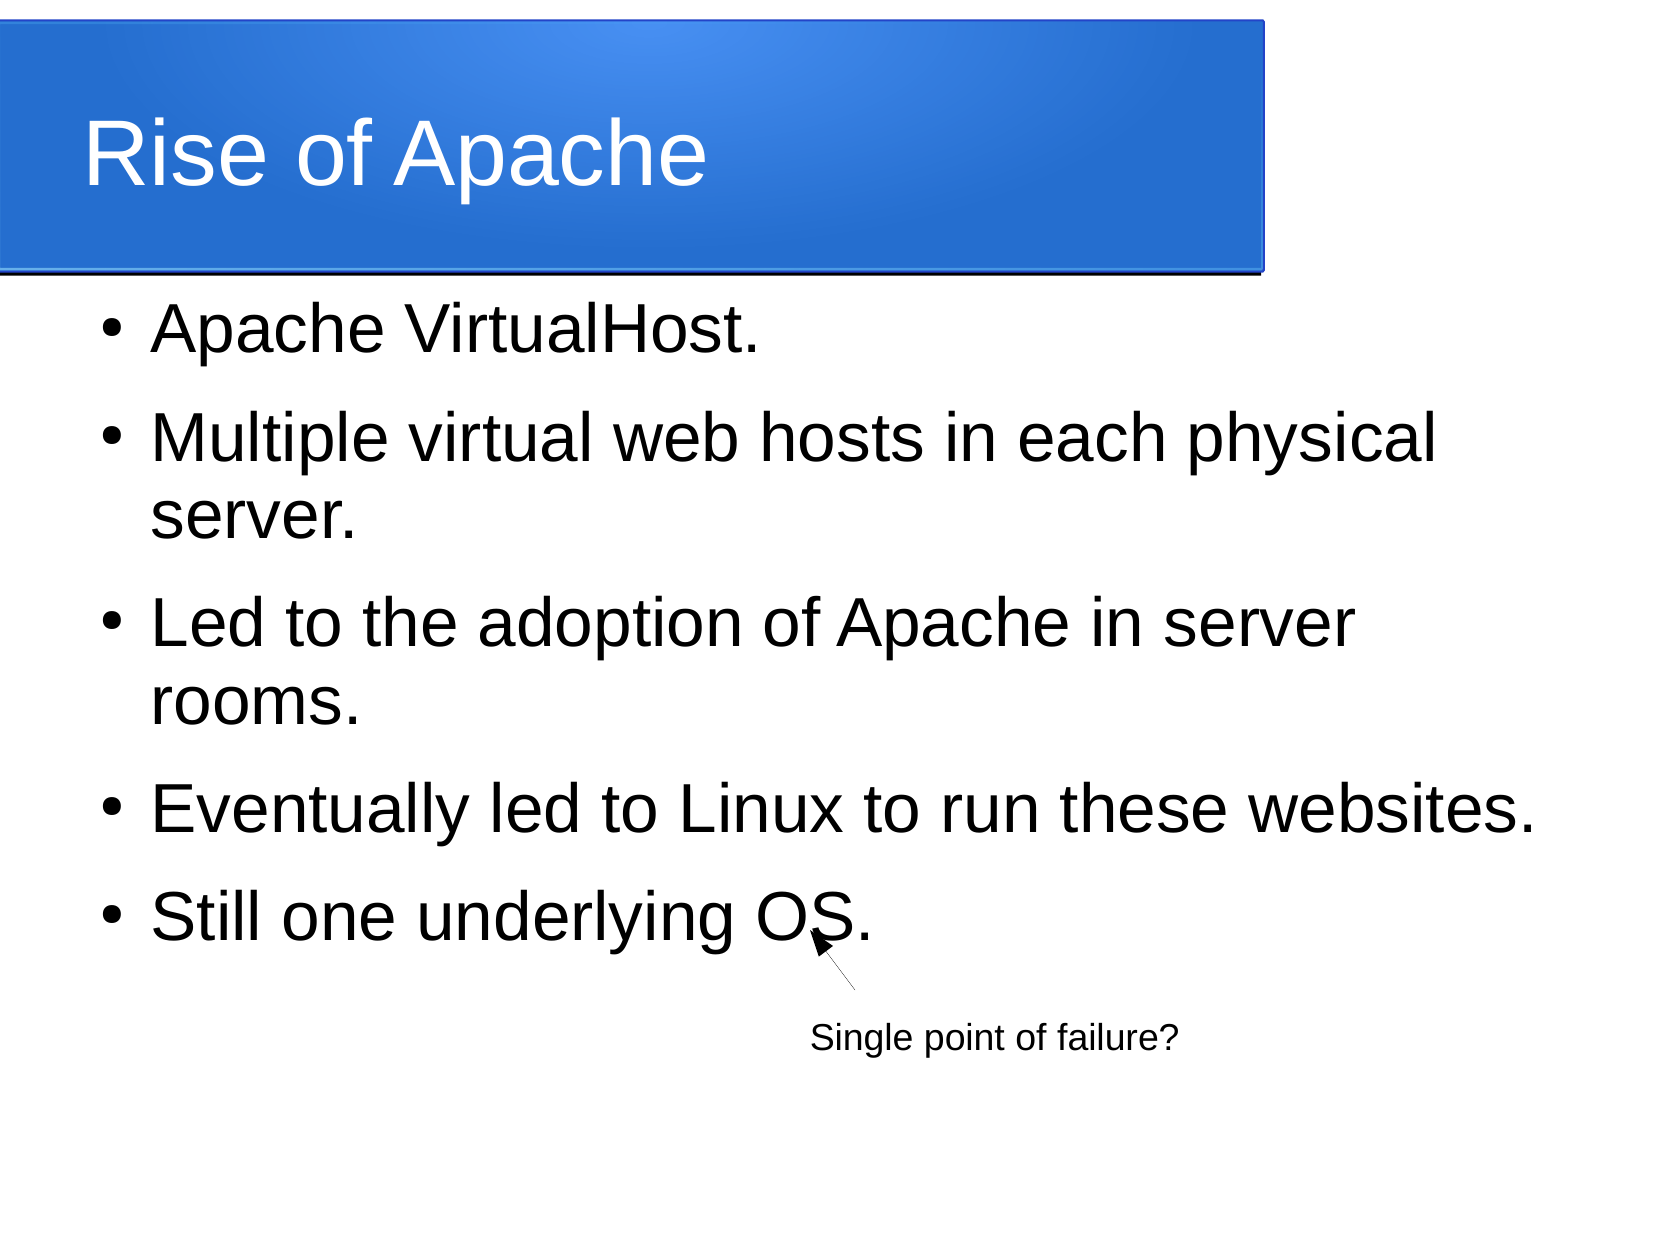

# Rise of Apache
Apache VirtualHost.
Multiple virtual web hosts in each physical server.
Led to the adoption of Apache in server rooms.
Eventually led to Linux to run these websites.
Still one underlying OS.
Single point of failure?